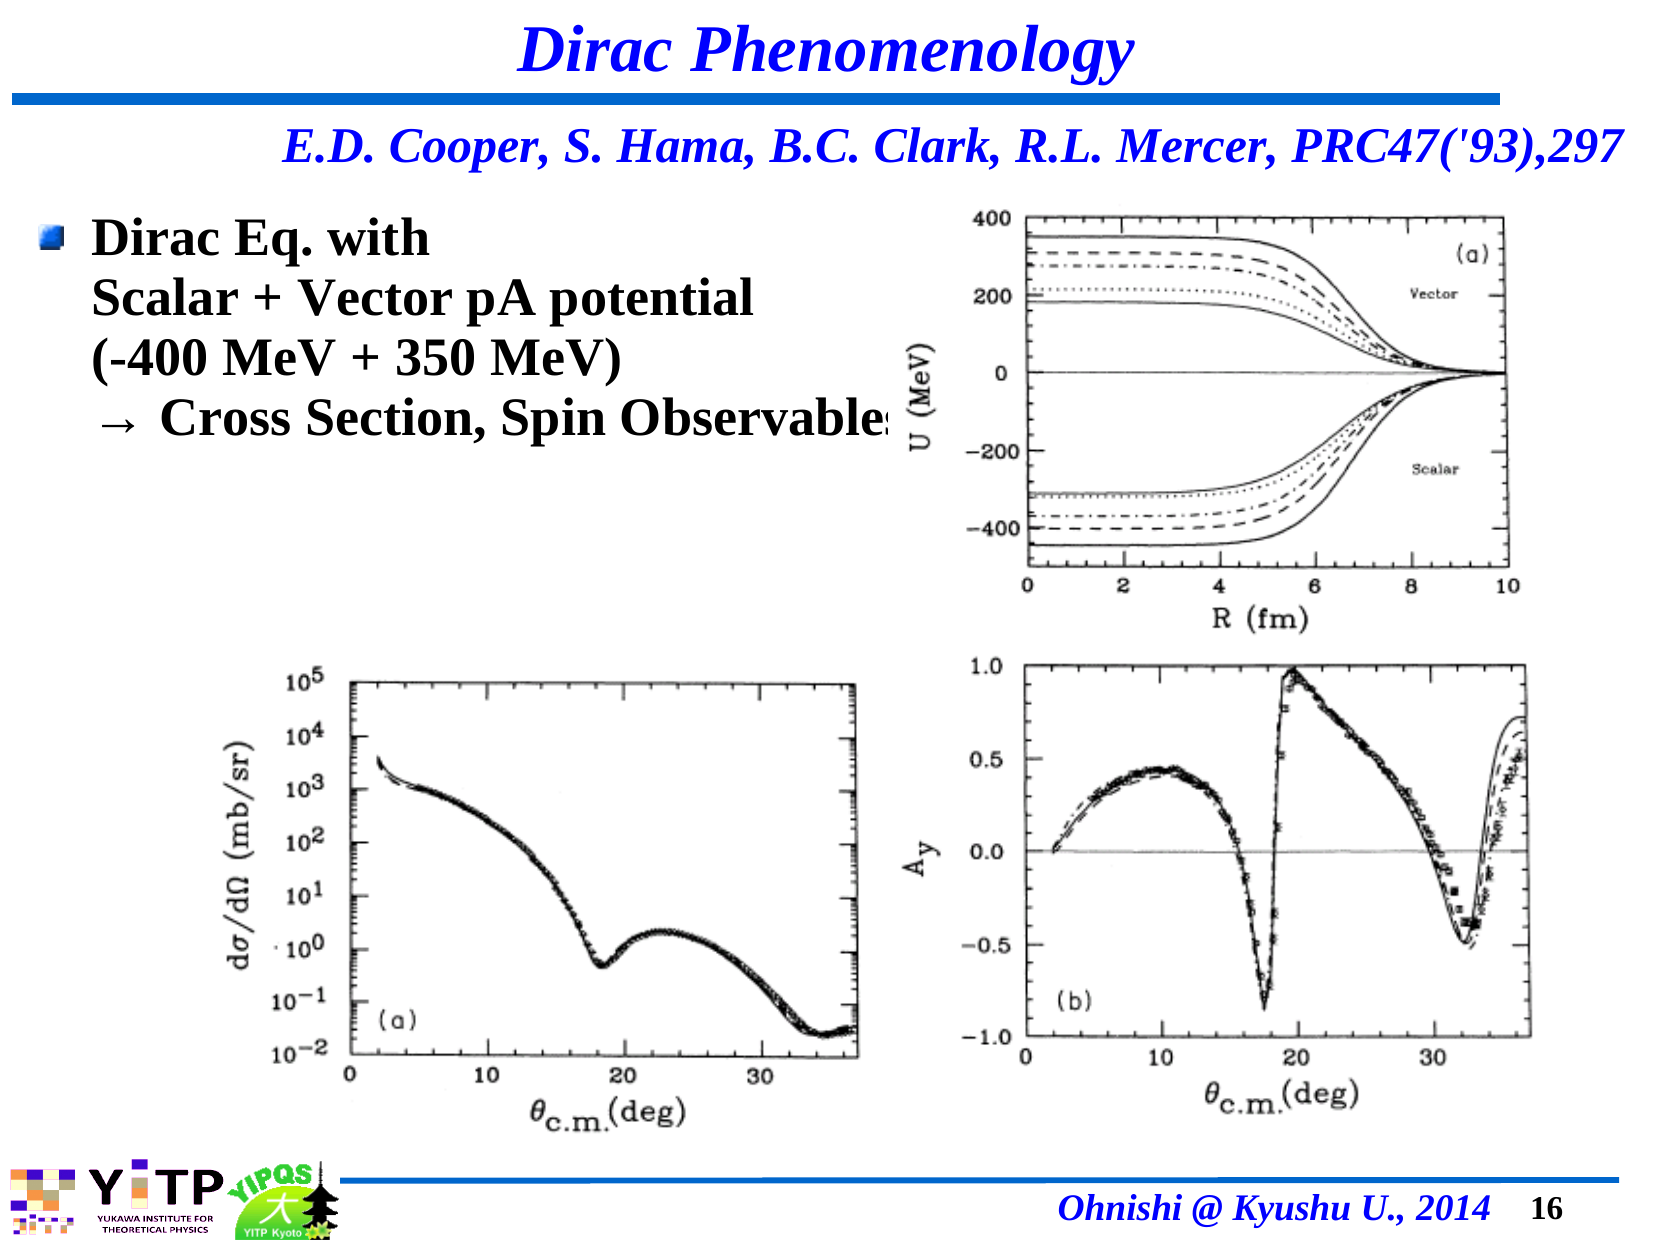

# Dirac Phenomenology
E.D. Cooper, S. Hama, B.C. Clark, R.L. Mercer, PRC47('93),297
Dirac Eq. with
Scalar + Vector pA potential
(-400 MeV + 350 MeV)
→ Cross Section, Spin Observables